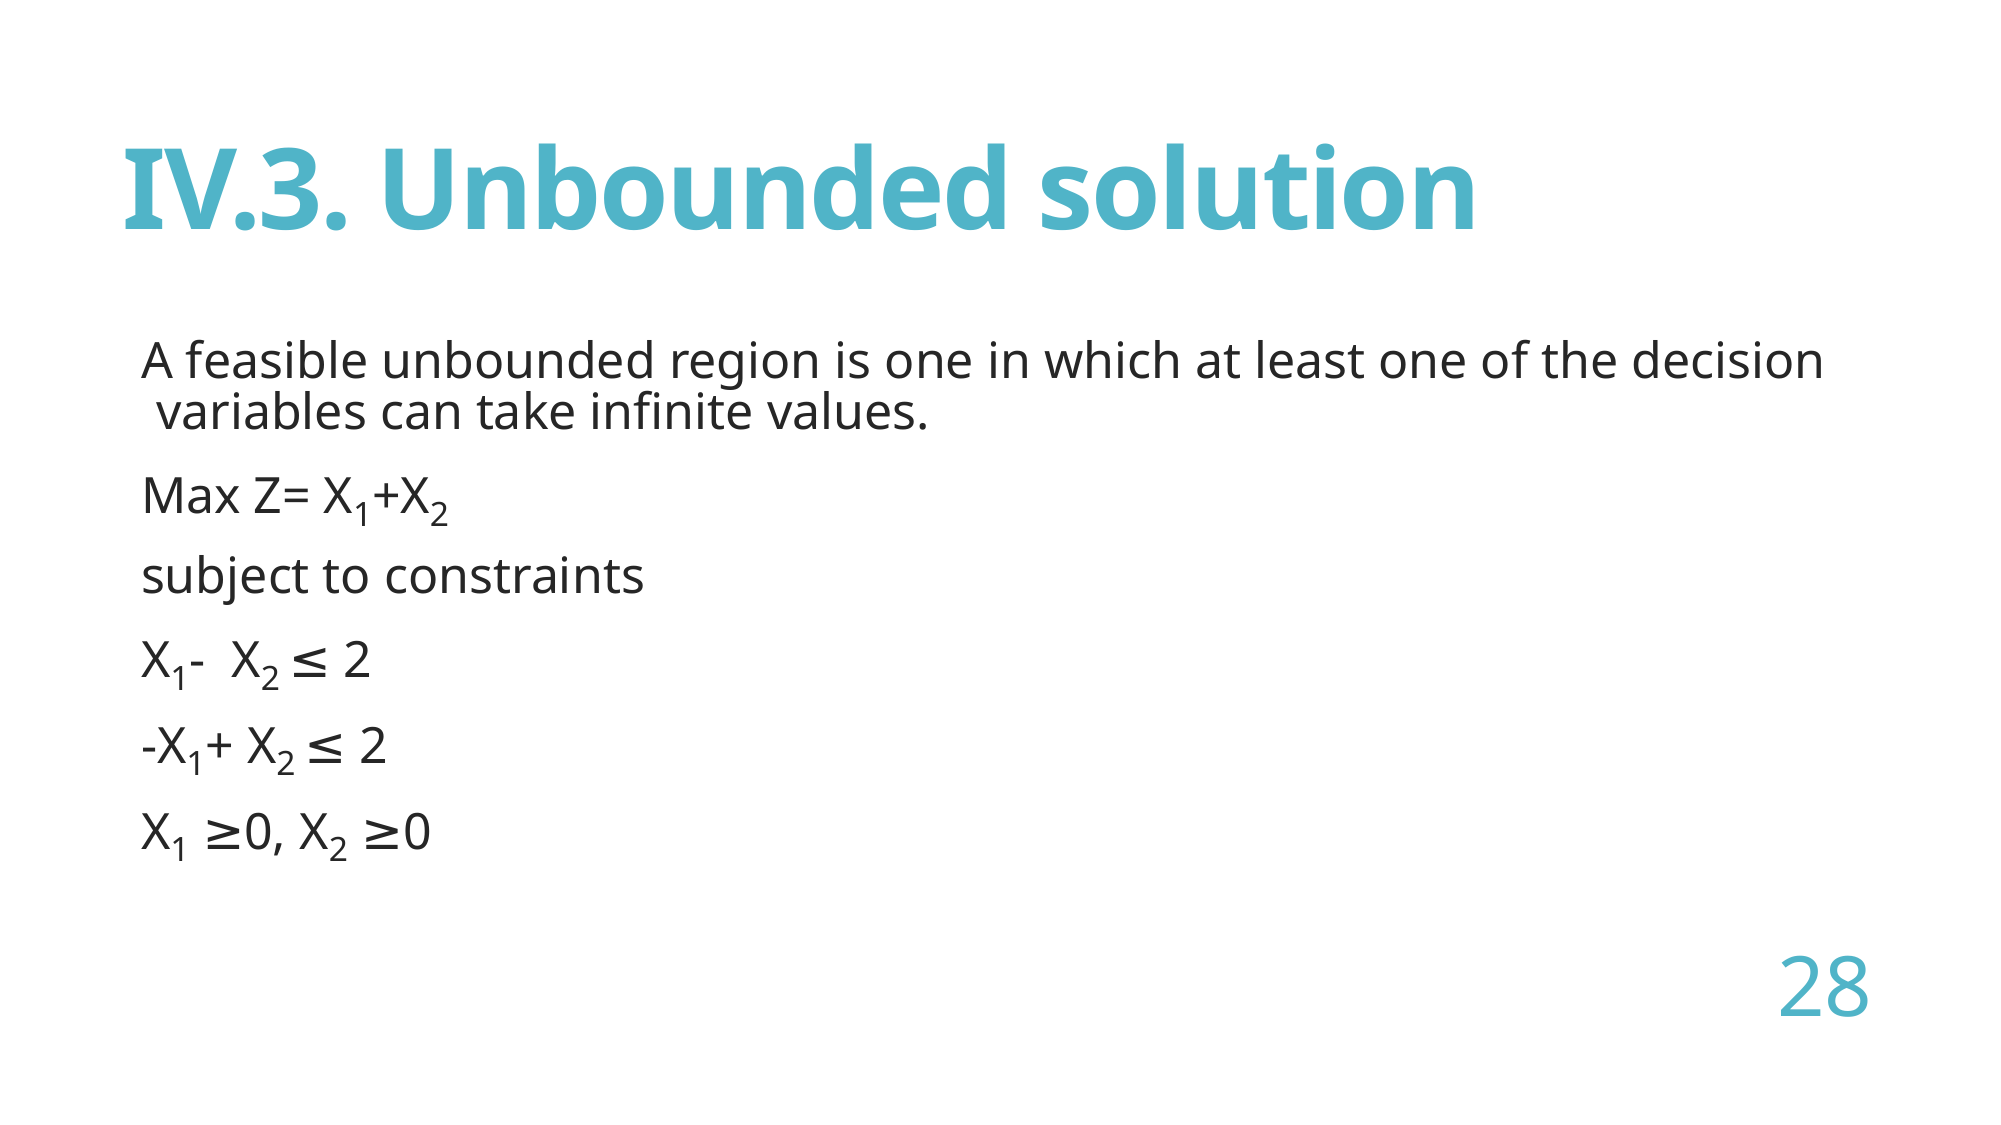

IV.3. Unbounded solution
A feasible unbounded region is one in which at least one of the decision variables can take infinite values.
Max Z= X1+X2
subject to constraints
X1- X2 ≤ 2
-X1+ X2 ≤ 2
X1 ≥0, X2 ≥0